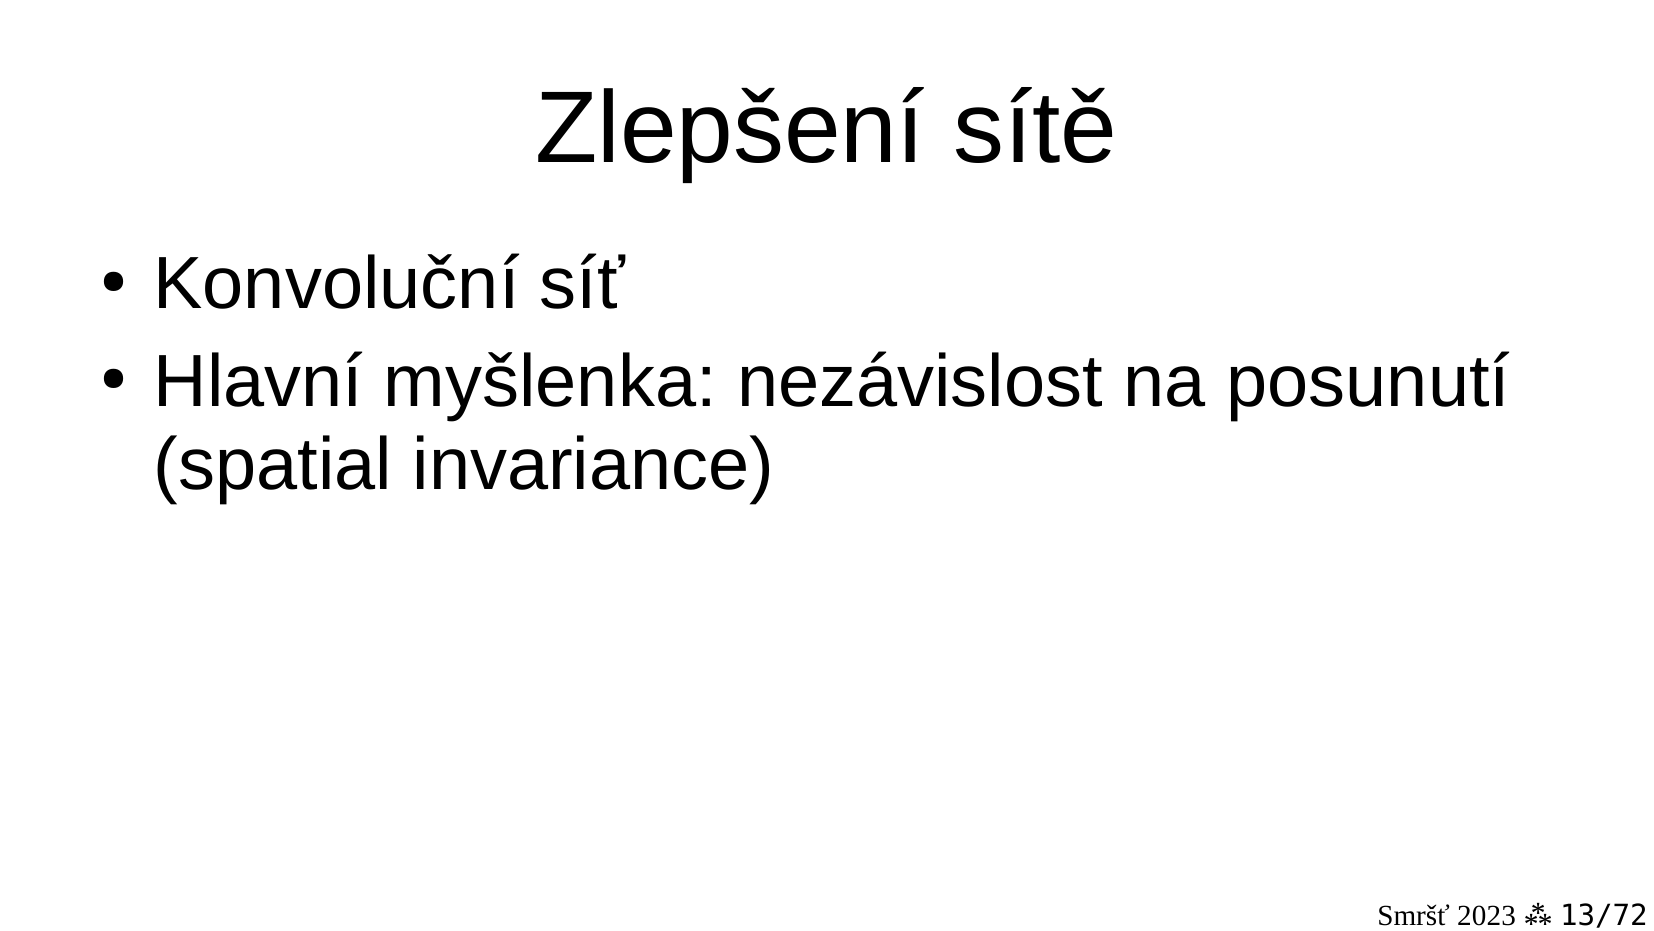

# Zlepšení sítě
Konvoluční síť
Hlavní myšlenka: nezávislost na posunutí (spatial invariance)
13